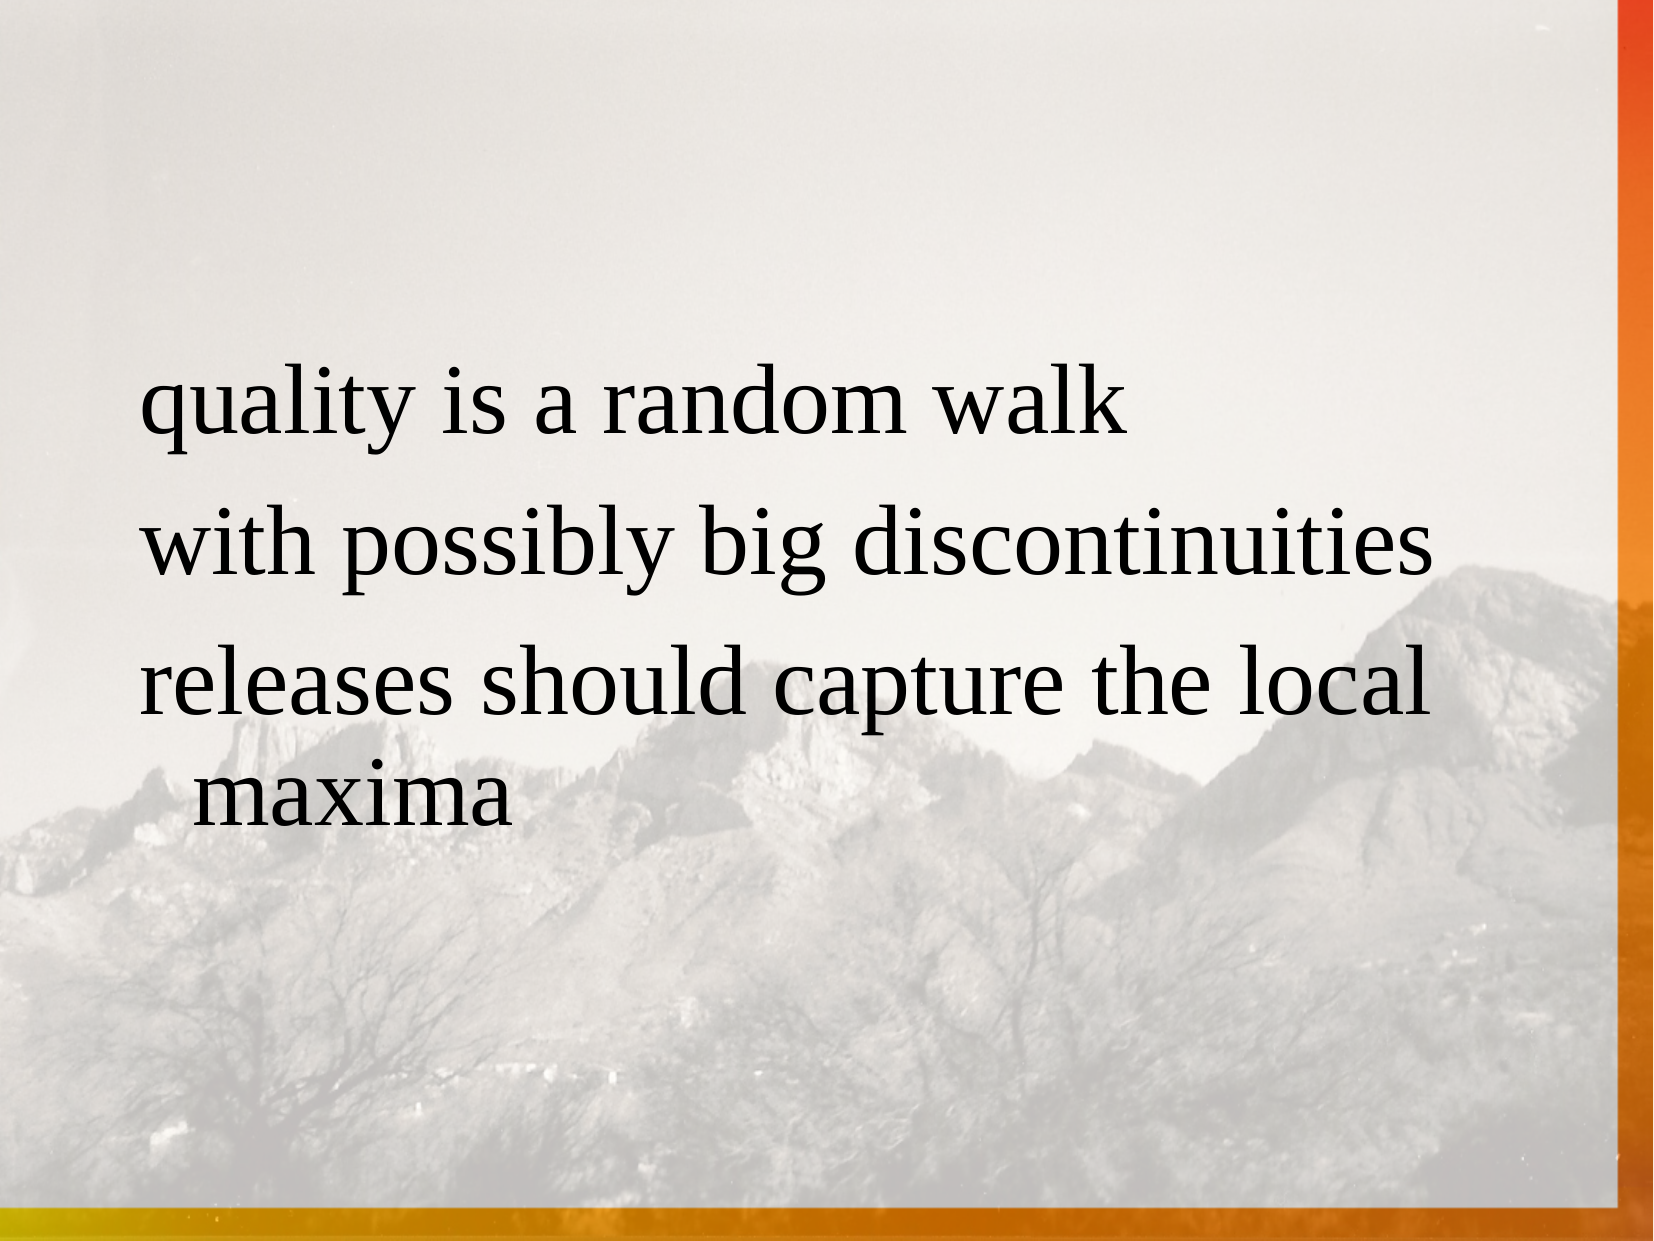

#
quality is a random walk
with possibly big discontinuities
releases should capture the local maxima